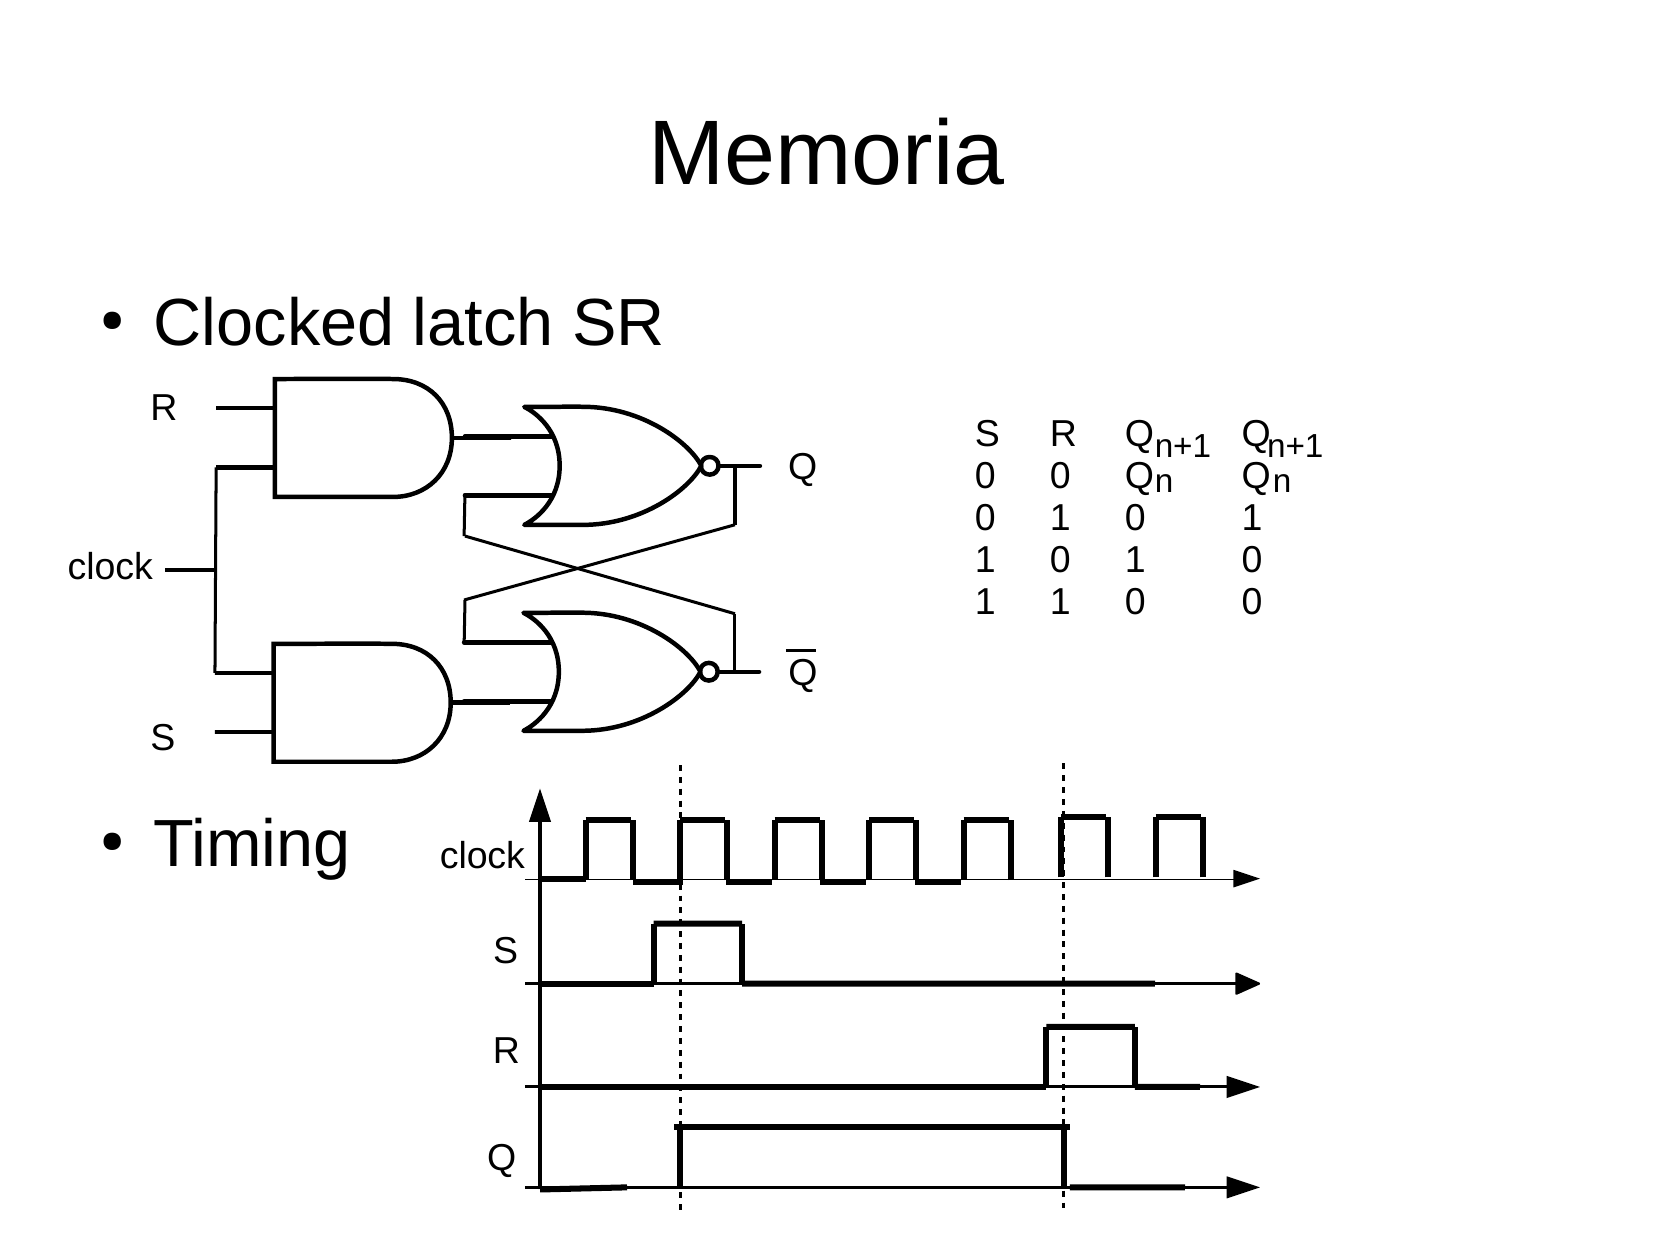

# Memoria
Clocked latch SR
Timing
R
S	R	Q	 Q
0	0	Q	 Q
0	1	0	 1
1	0	1	 0
1	1	0	 0
n+1
n+1
Q
n
n
clock
Q
S
clock
S
R
Q